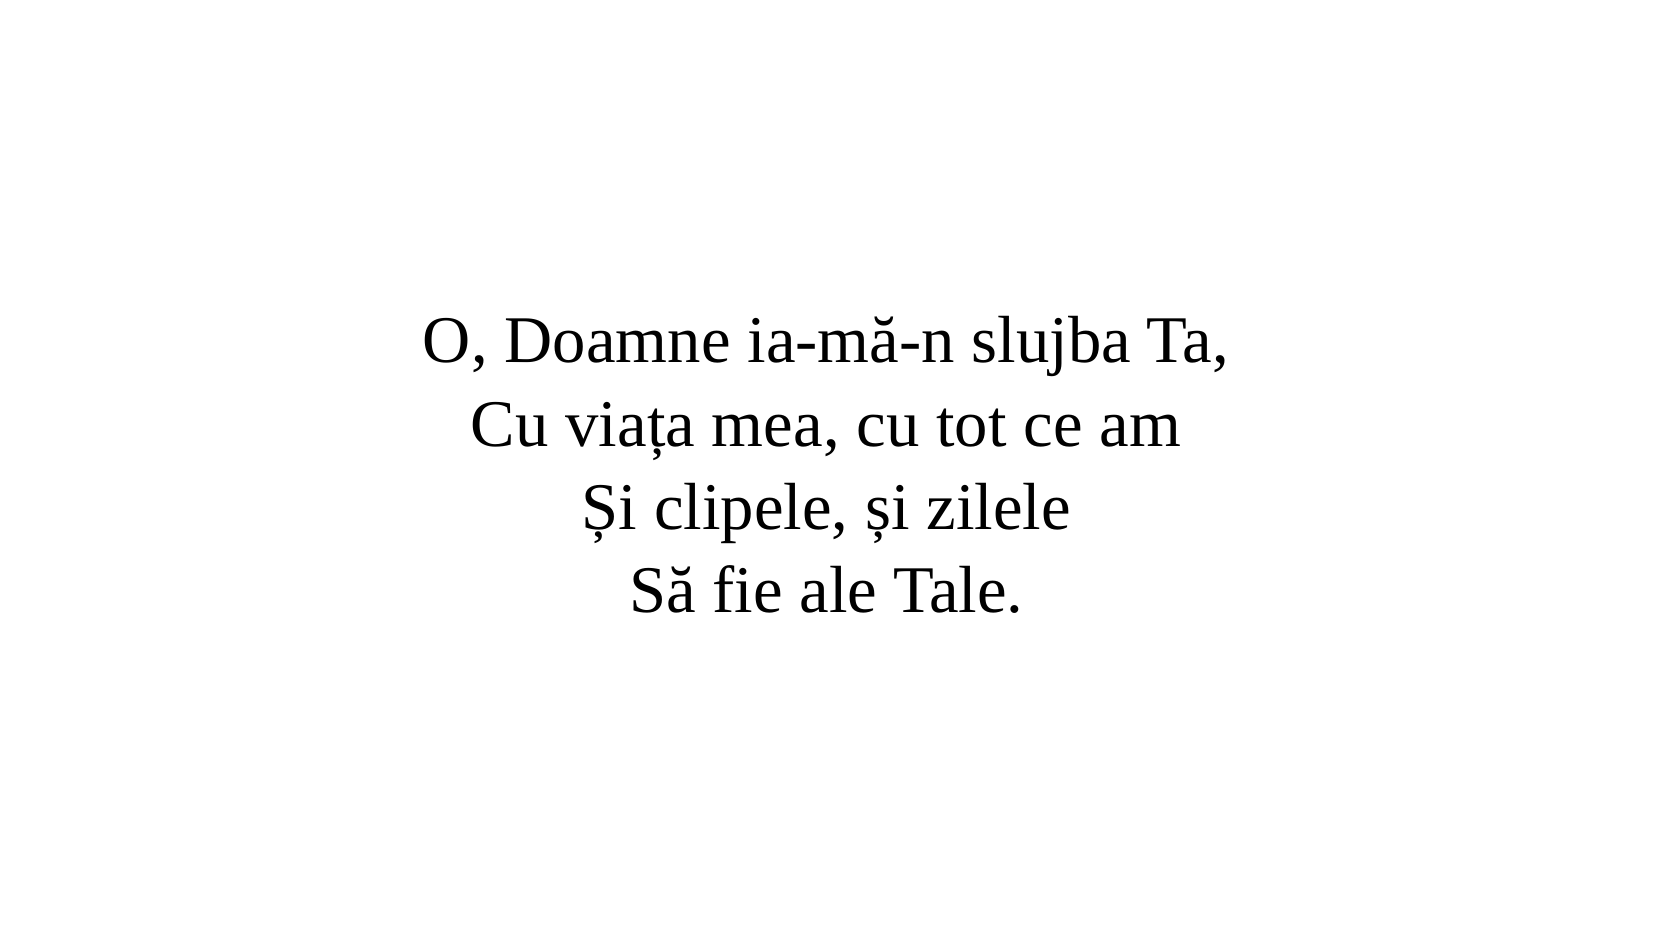

# O, Doamne ia-mă-n slujba Ta,
Cu viața mea, cu tot ce am
Și clipele, și zilele
Să fie ale Tale.